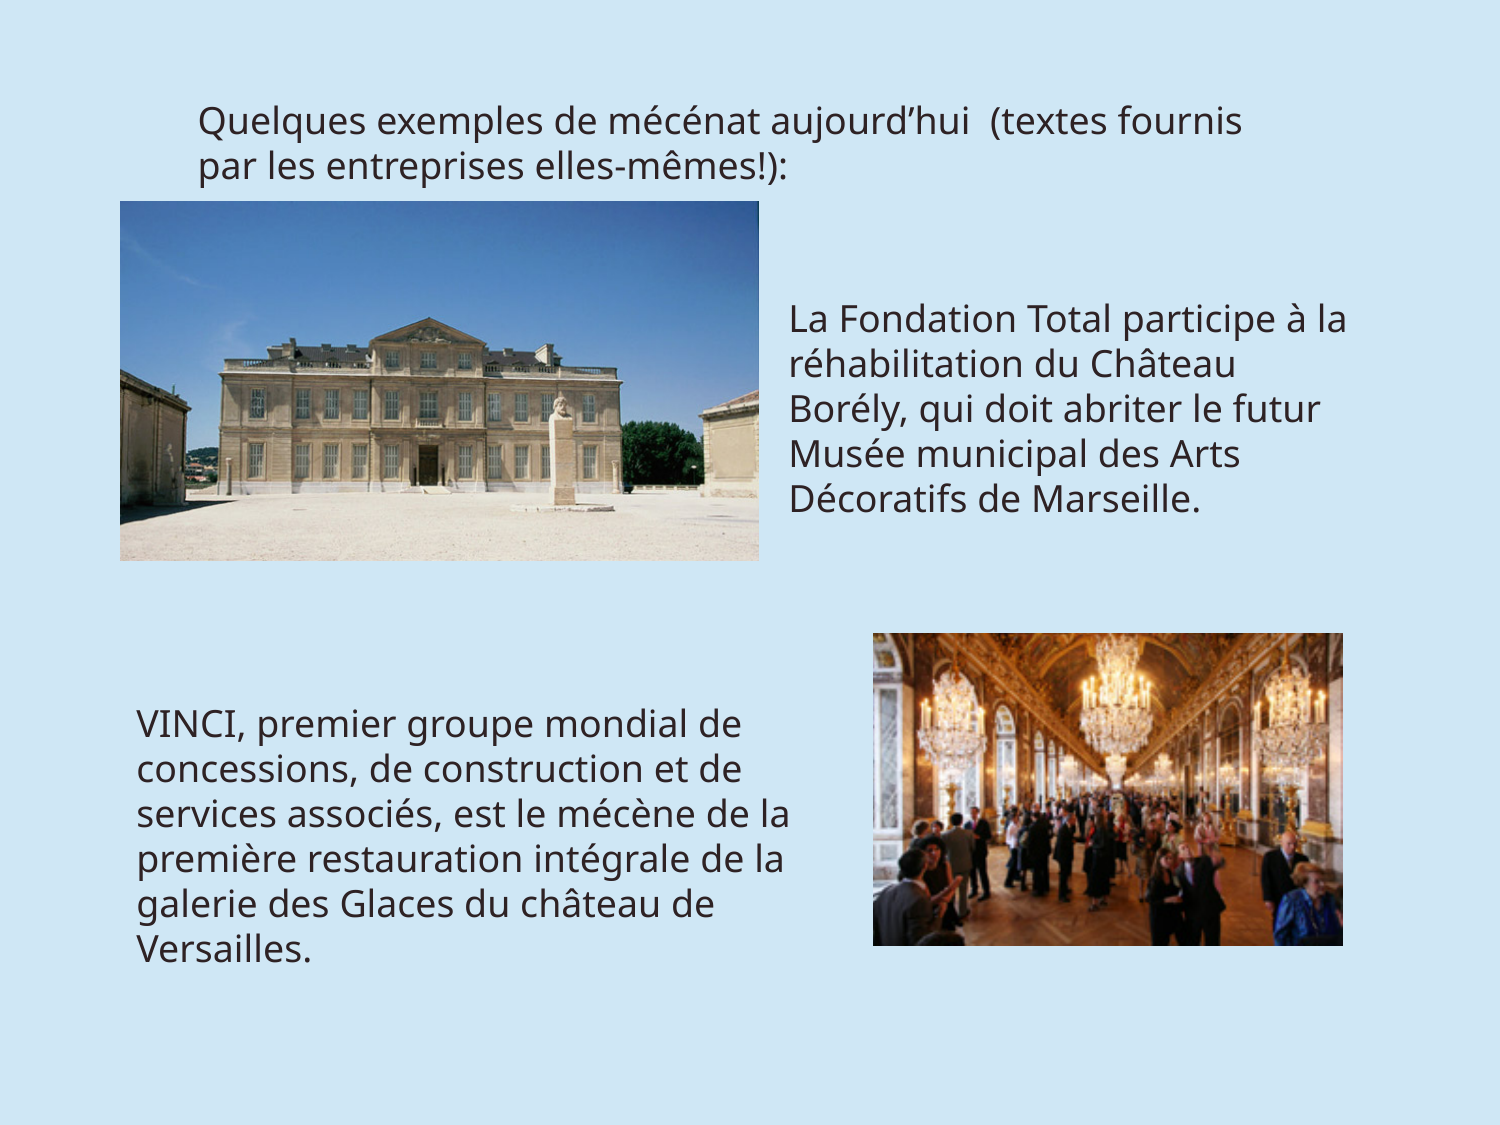

Quelques exemples de mécénat aujourd’hui (textes fournis par les entreprises elles-mêmes!):
La Fondation Total participe à la réhabilitation du Château Borély, qui doit abriter le futur Musée municipal des Arts Décoratifs de Marseille.
VINCI, premier groupe mondial de concessions, de construction et de services associés, est le mécène de la première restauration intégrale de la galerie des Glaces du château de Versailles.